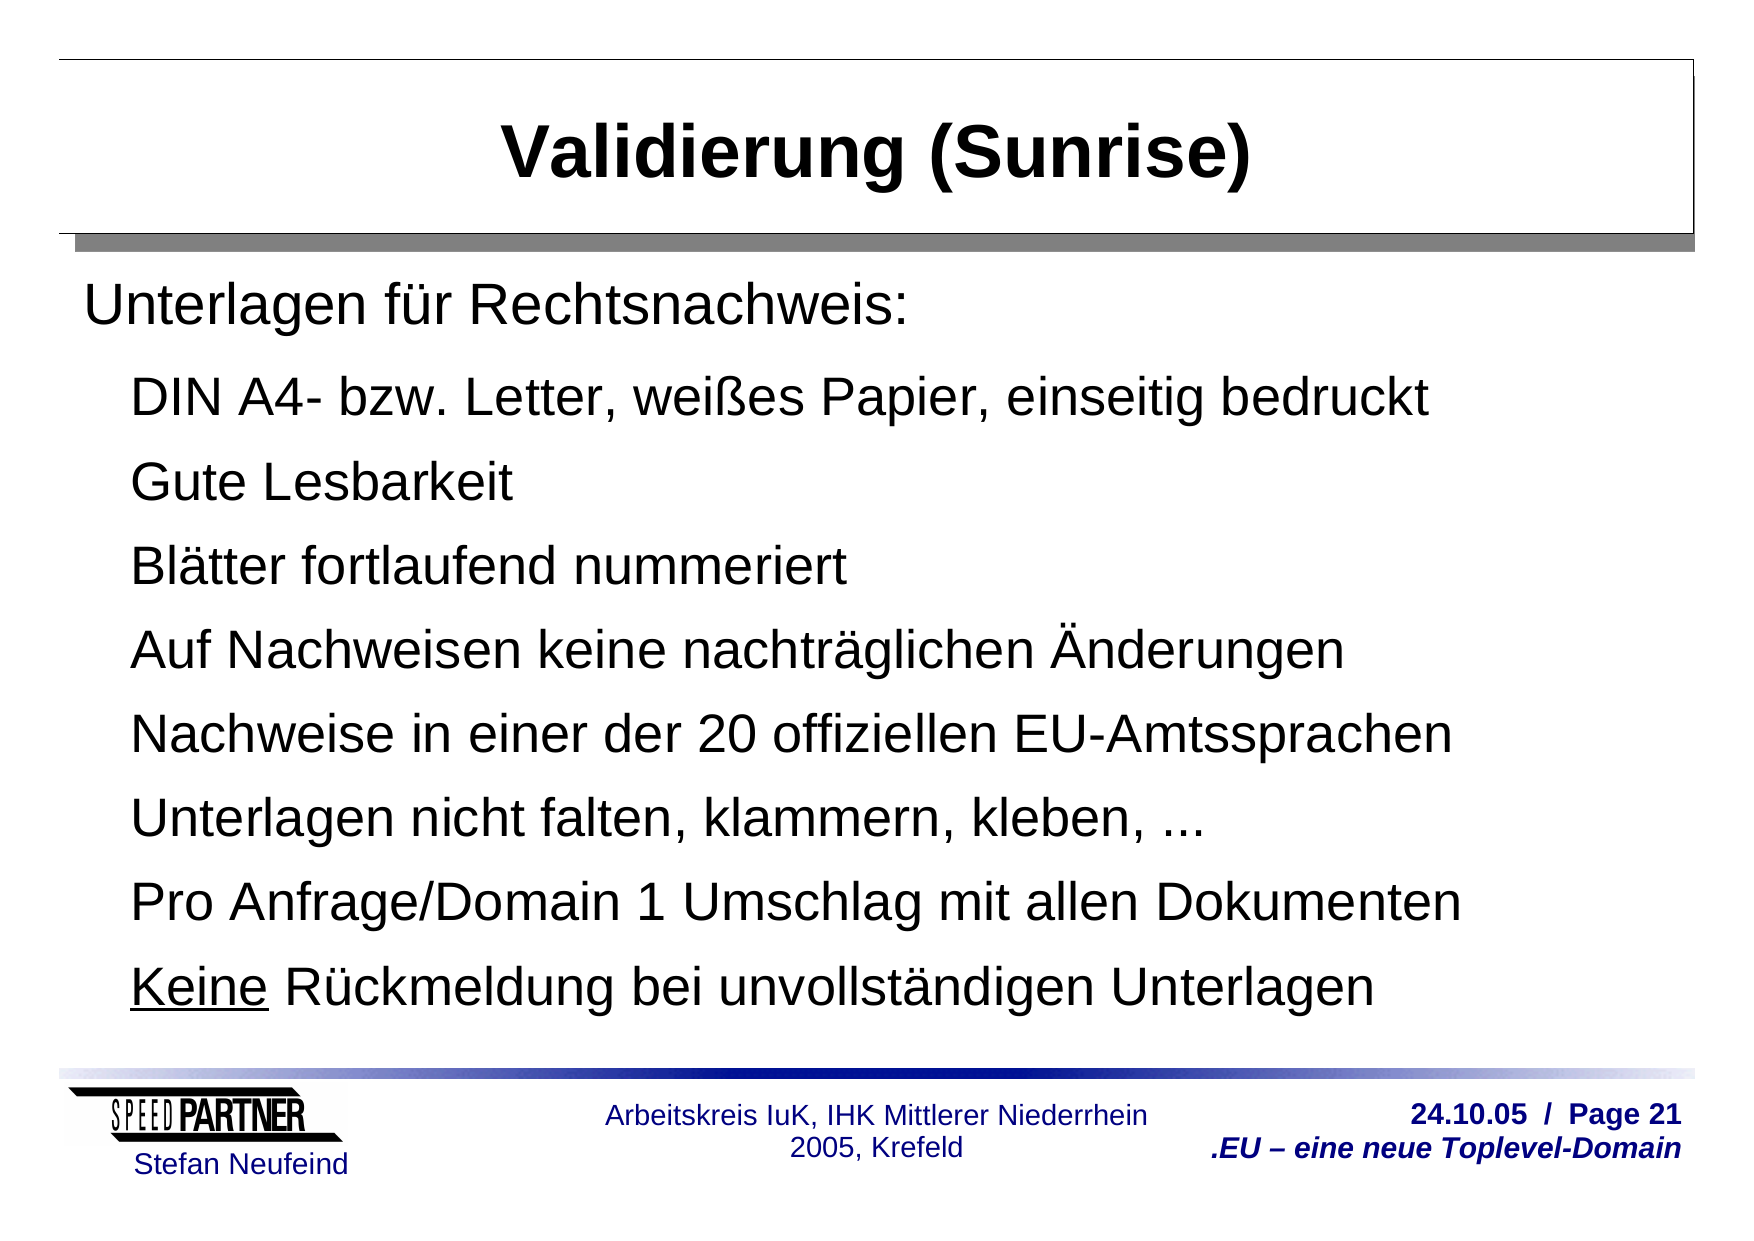

# Validierung (Sunrise)
Unterlagen für Rechtsnachweis:
DIN A4- bzw. Letter, weißes Papier, einseitig bedruckt
Gute Lesbarkeit
Blätter fortlaufend nummeriert
Auf Nachweisen keine nachträglichen Änderungen
Nachweise in einer der 20 offiziellen EU-Amtssprachen
Unterlagen nicht falten, klammern, kleben, ...
Pro Anfrage/Domain 1 Umschlag mit allen Dokumenten
Keine Rückmeldung bei unvollständigen Unterlagen